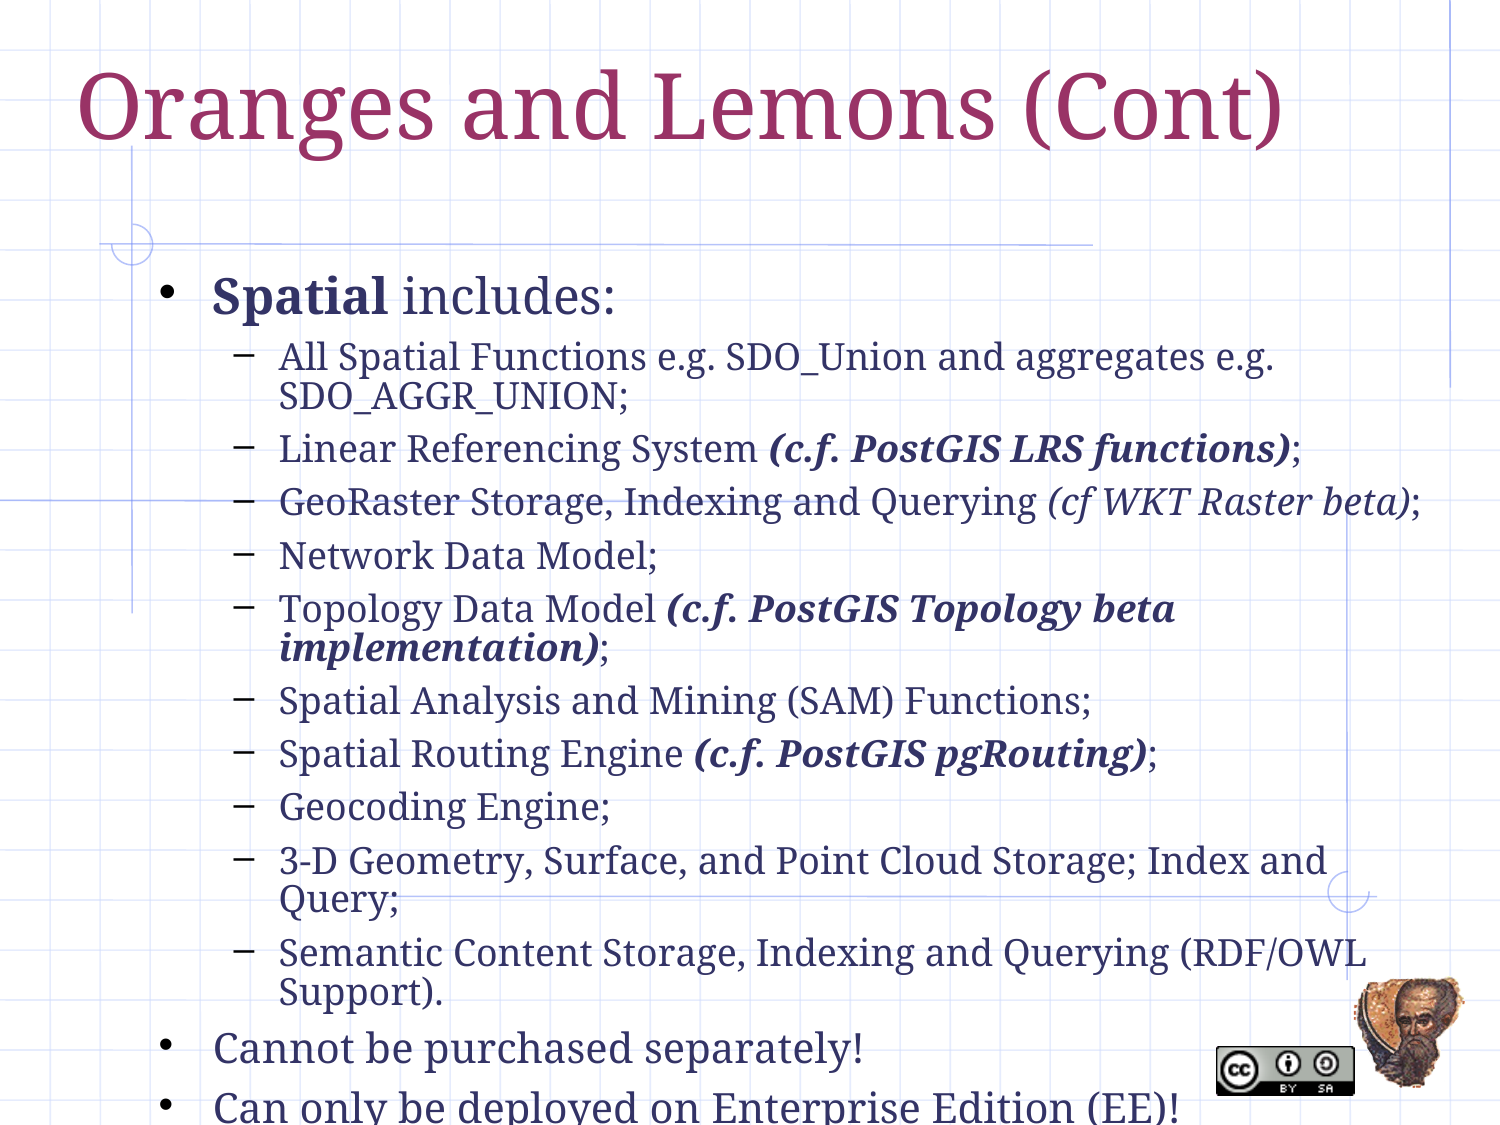

# Oranges and Lemons (Cont)
Spatial includes:
All Spatial Functions e.g. SDO_Union and aggregates e.g. SDO_AGGR_UNION;
Linear Referencing System (c.f. PostGIS LRS functions);
GeoRaster Storage, Indexing and Querying (cf WKT Raster beta);
Network Data Model;
Topology Data Model (c.f. PostGIS Topology beta implementation);
Spatial Analysis and Mining (SAM) Functions;
Spatial Routing Engine (c.f. PostGIS pgRouting);
Geocoding Engine;
3-D Geometry, Surface, and Point Cloud Storage; Index and Query;
Semantic Content Storage, Indexing and Querying (RDF/OWL Support).
Cannot be purchased separately!
Can only be deployed on Enterprise Edition (EE)!